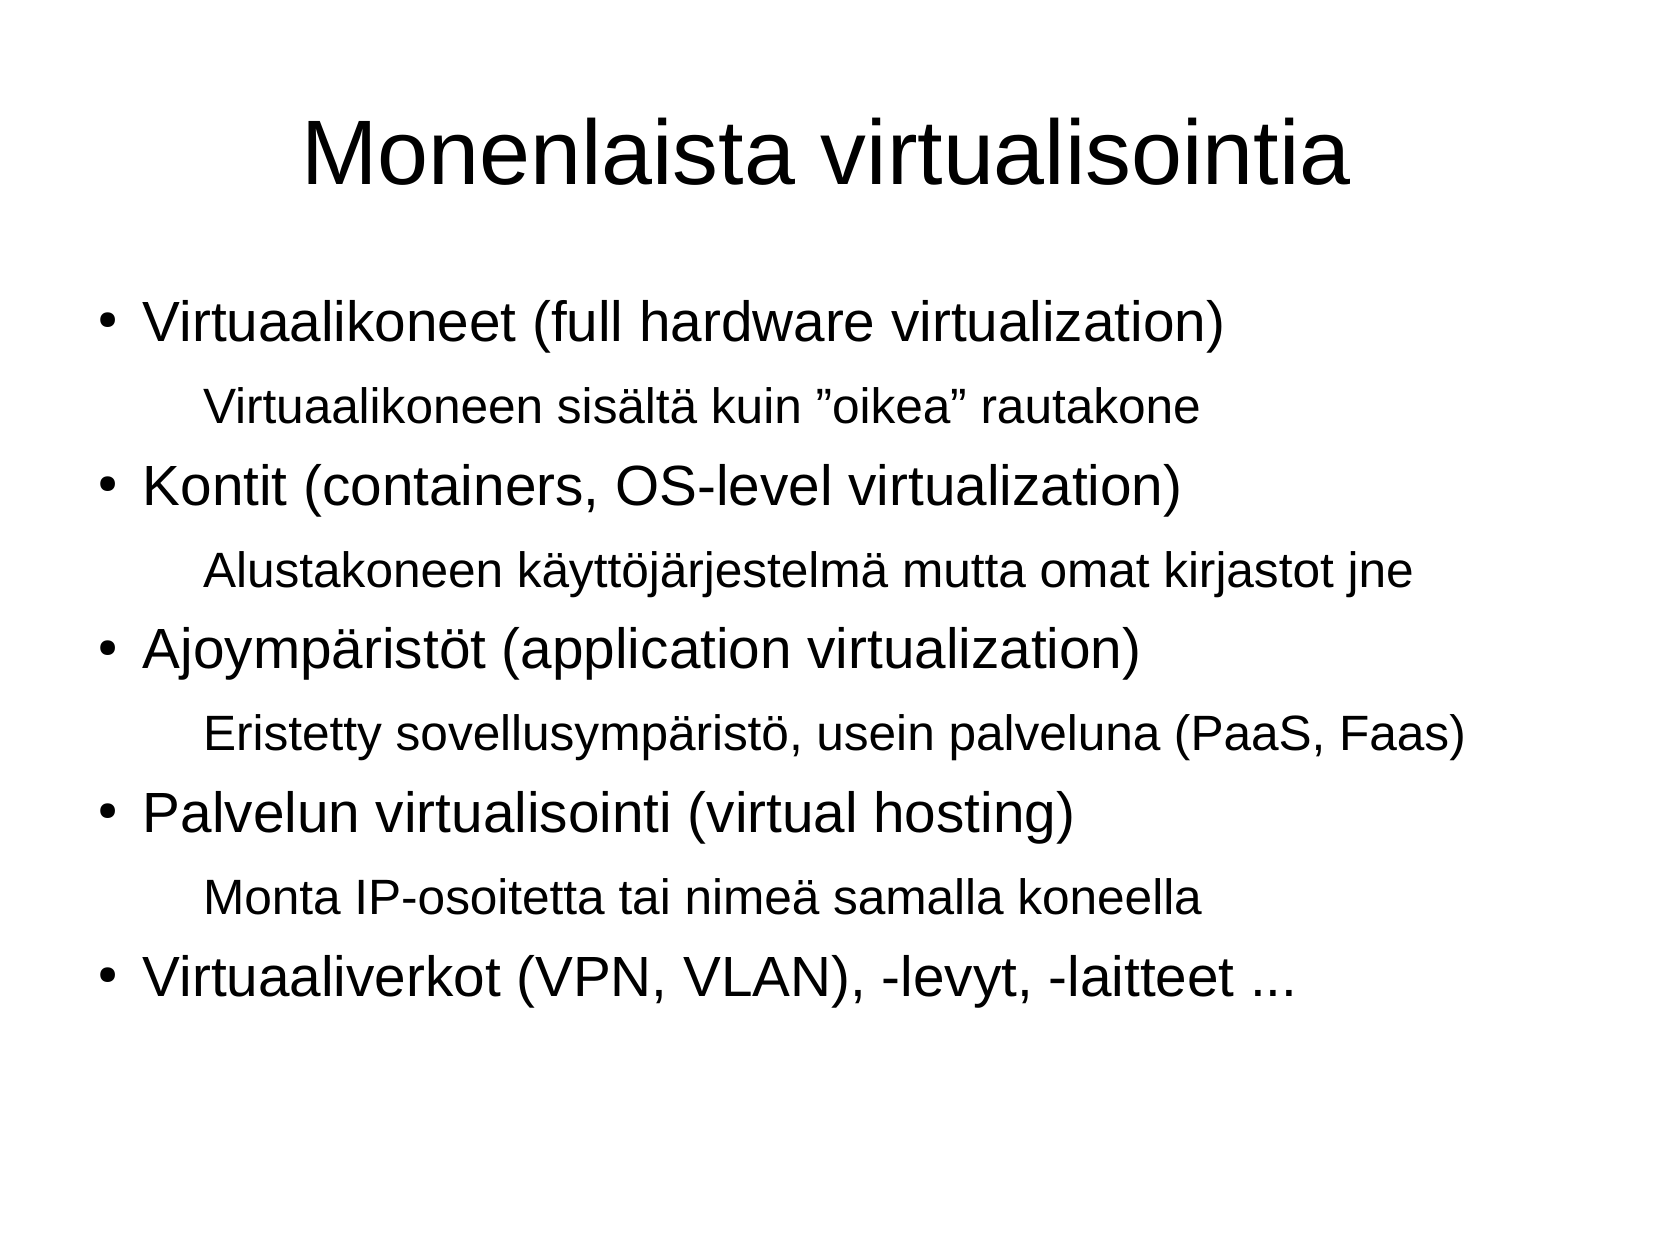

# Monenlaista virtualisointia
Virtuaalikoneet (full hardware virtualization)
Virtuaalikoneen sisältä kuin ”oikea” rautakone
Kontit (containers, OS-level virtualization)
Alustakoneen käyttöjärjestelmä mutta omat kirjastot jne
Ajoympäristöt (application virtualization)
Eristetty sovellusympäristö, usein palveluna (PaaS, Faas)
Palvelun virtualisointi (virtual hosting)
Monta IP-osoitetta tai nimeä samalla koneella
Virtuaaliverkot (VPN, VLAN), -levyt, -laitteet ...